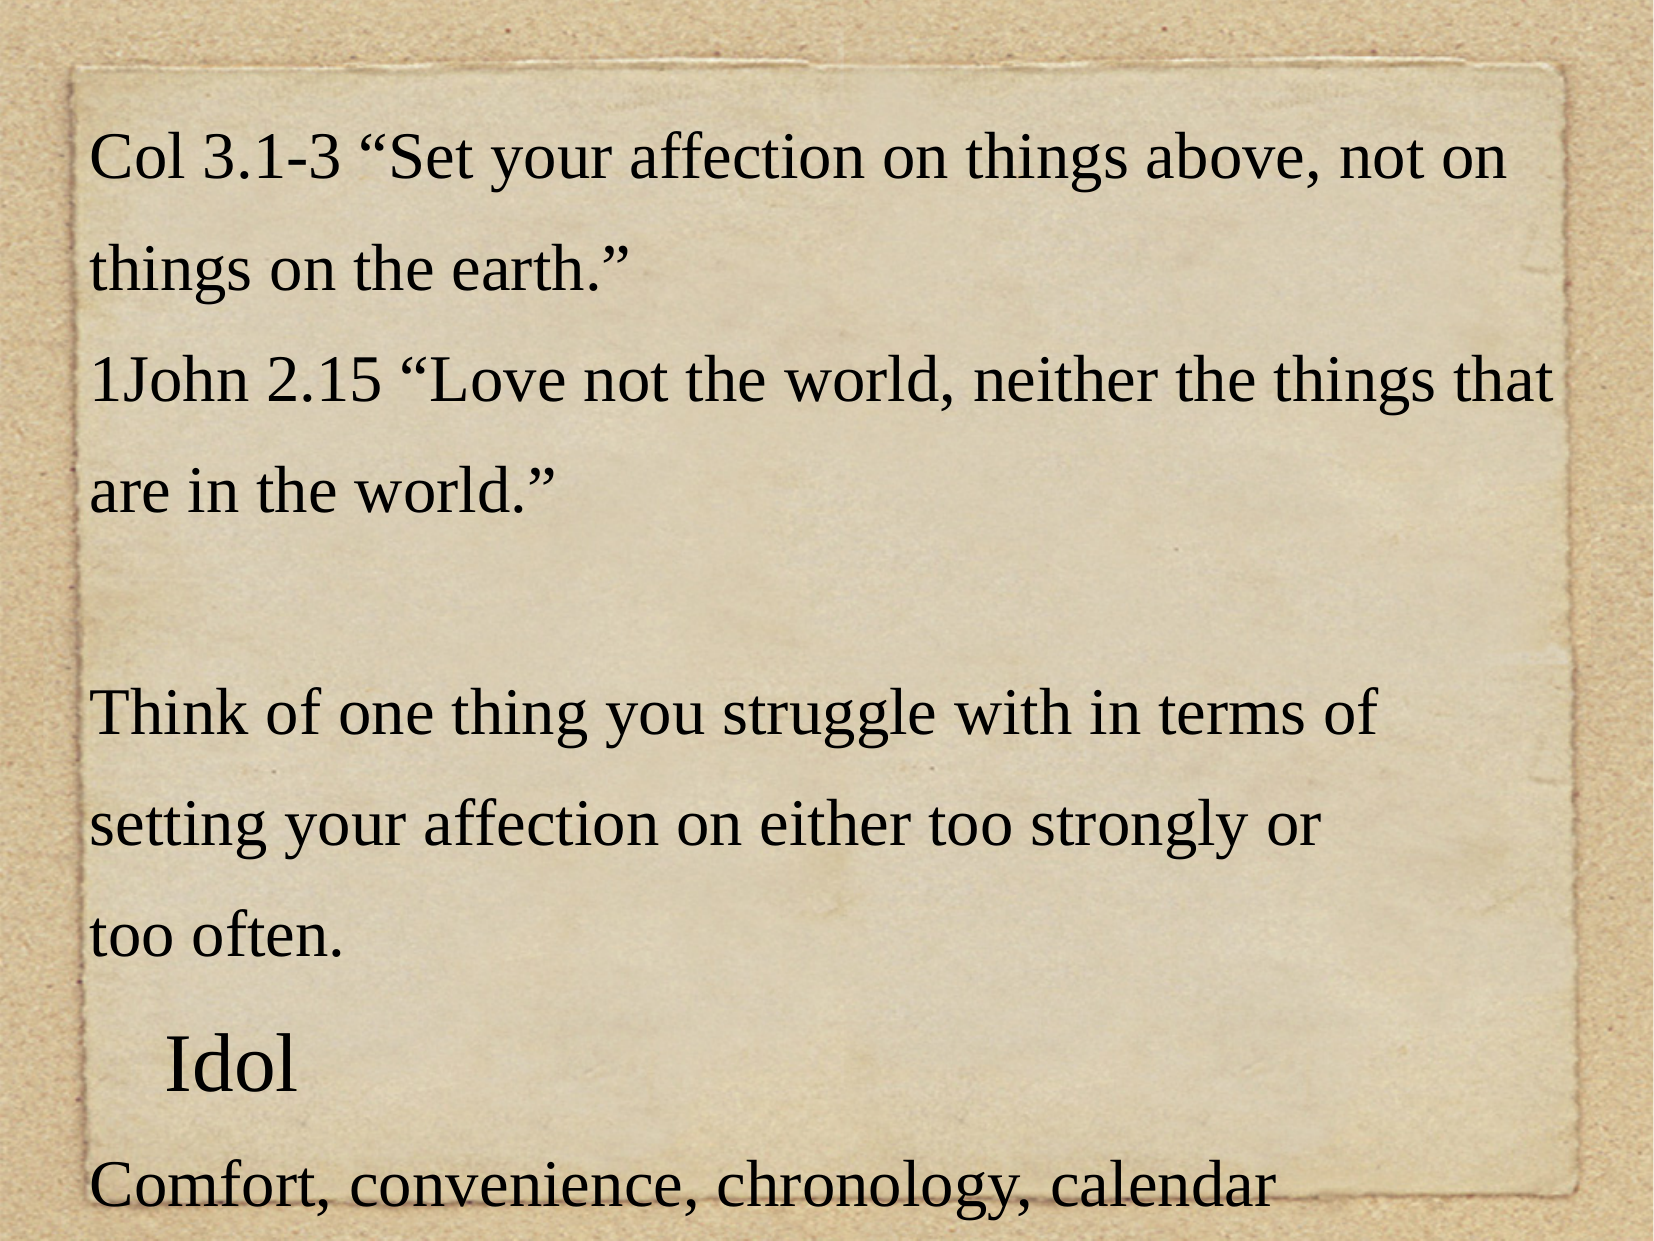

Col 3.1-3 “Set your affection on things above, not on things on the earth.”
1John 2.15 “Love not the world, neither the things that are in the world.”
Think of one thing you struggle with in terms of setting your affection on either too strongly or
too often.
	Idol
Comfort, convenience, chronology, calendar